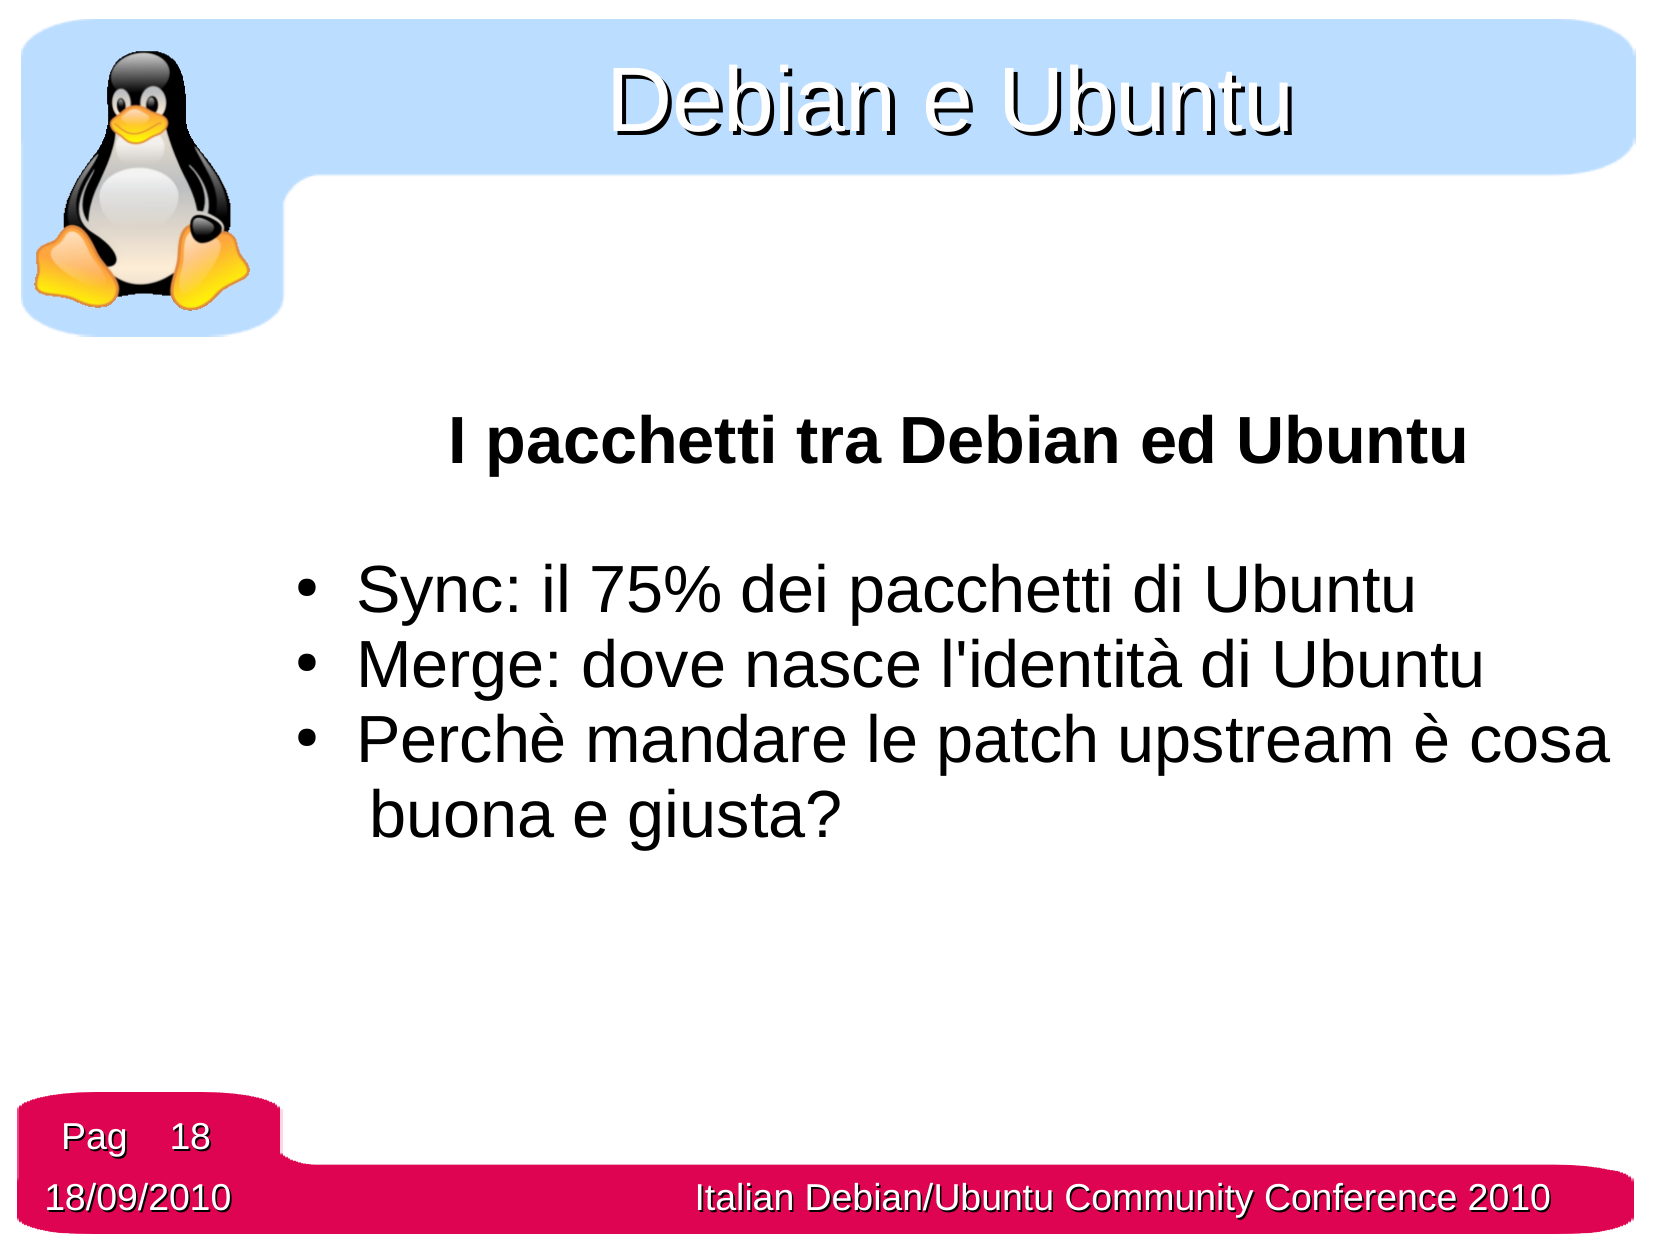

# Debian e Ubuntu
I pacchetti tra Debian ed Ubuntu
 Sync: il 75% dei pacchetti di Ubuntu
 Merge: dove nasce l'identità di Ubuntu
 Perchè mandare le patch upstream è cosa 	buona e giusta?
Pag
Italian Debian/Ubuntu Community Conference 2010
18/09/2010